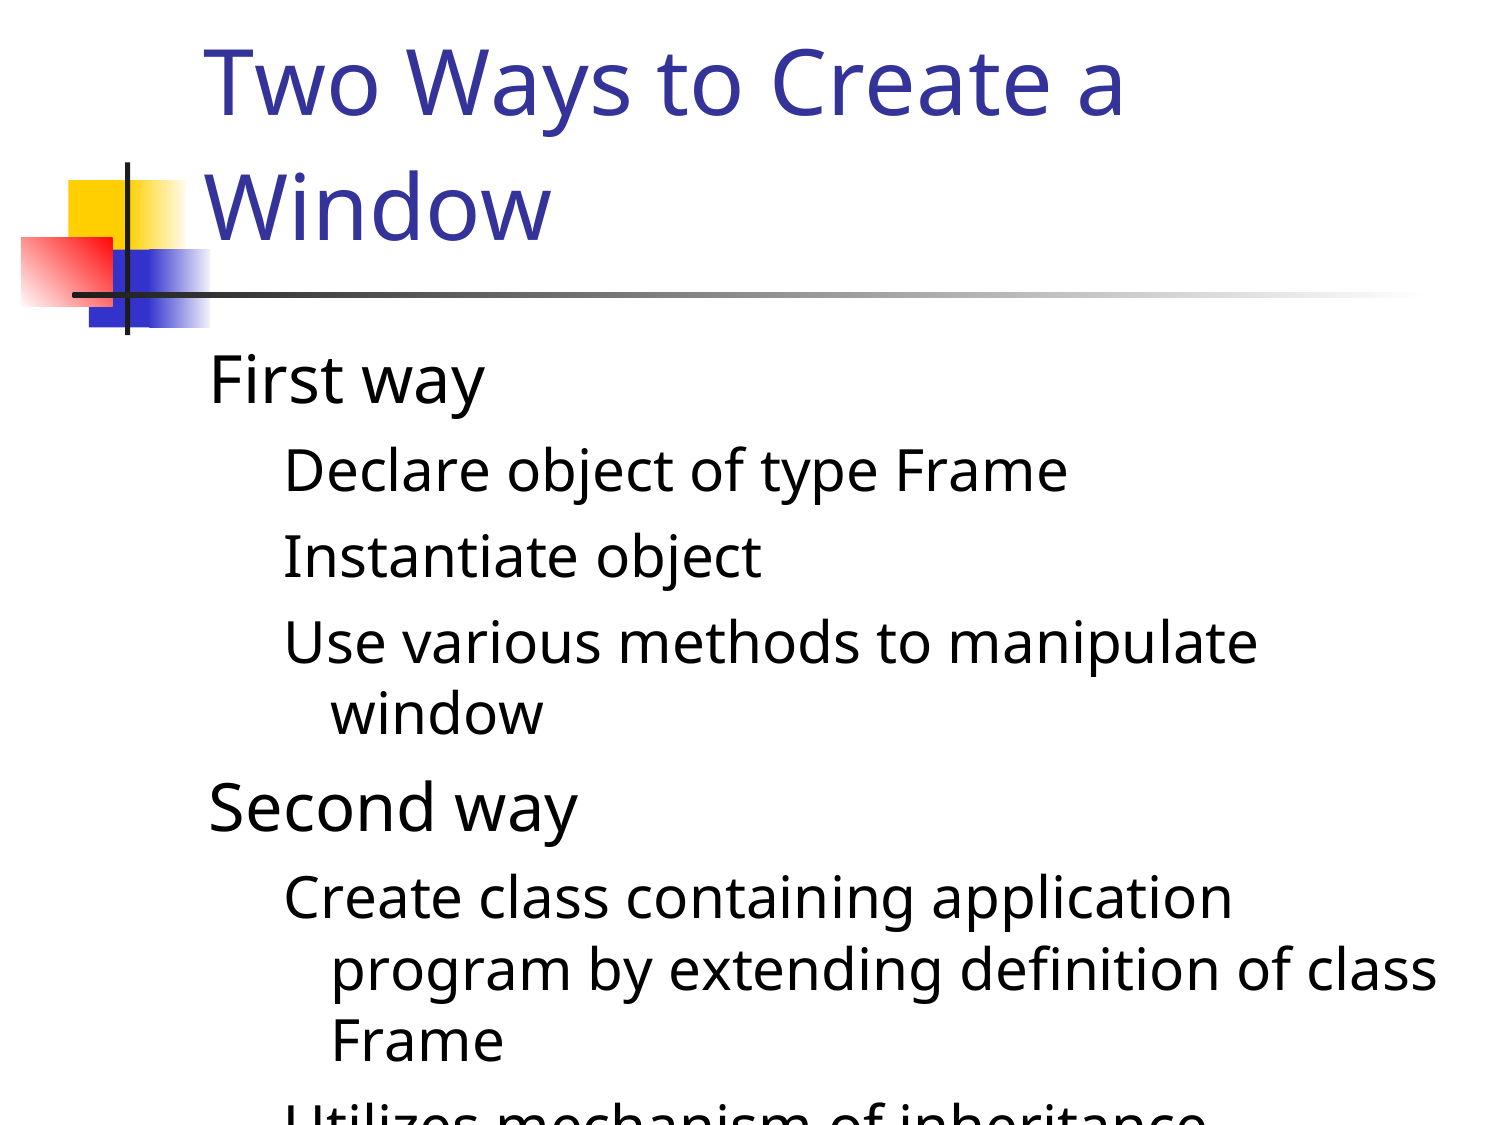

# Two Ways to Create a Window
First way
Declare object of type Frame
Instantiate object
Use various methods to manipulate window
Second way
Create class containing application program by extending definition of class Frame
Utilizes mechanism of inheritance